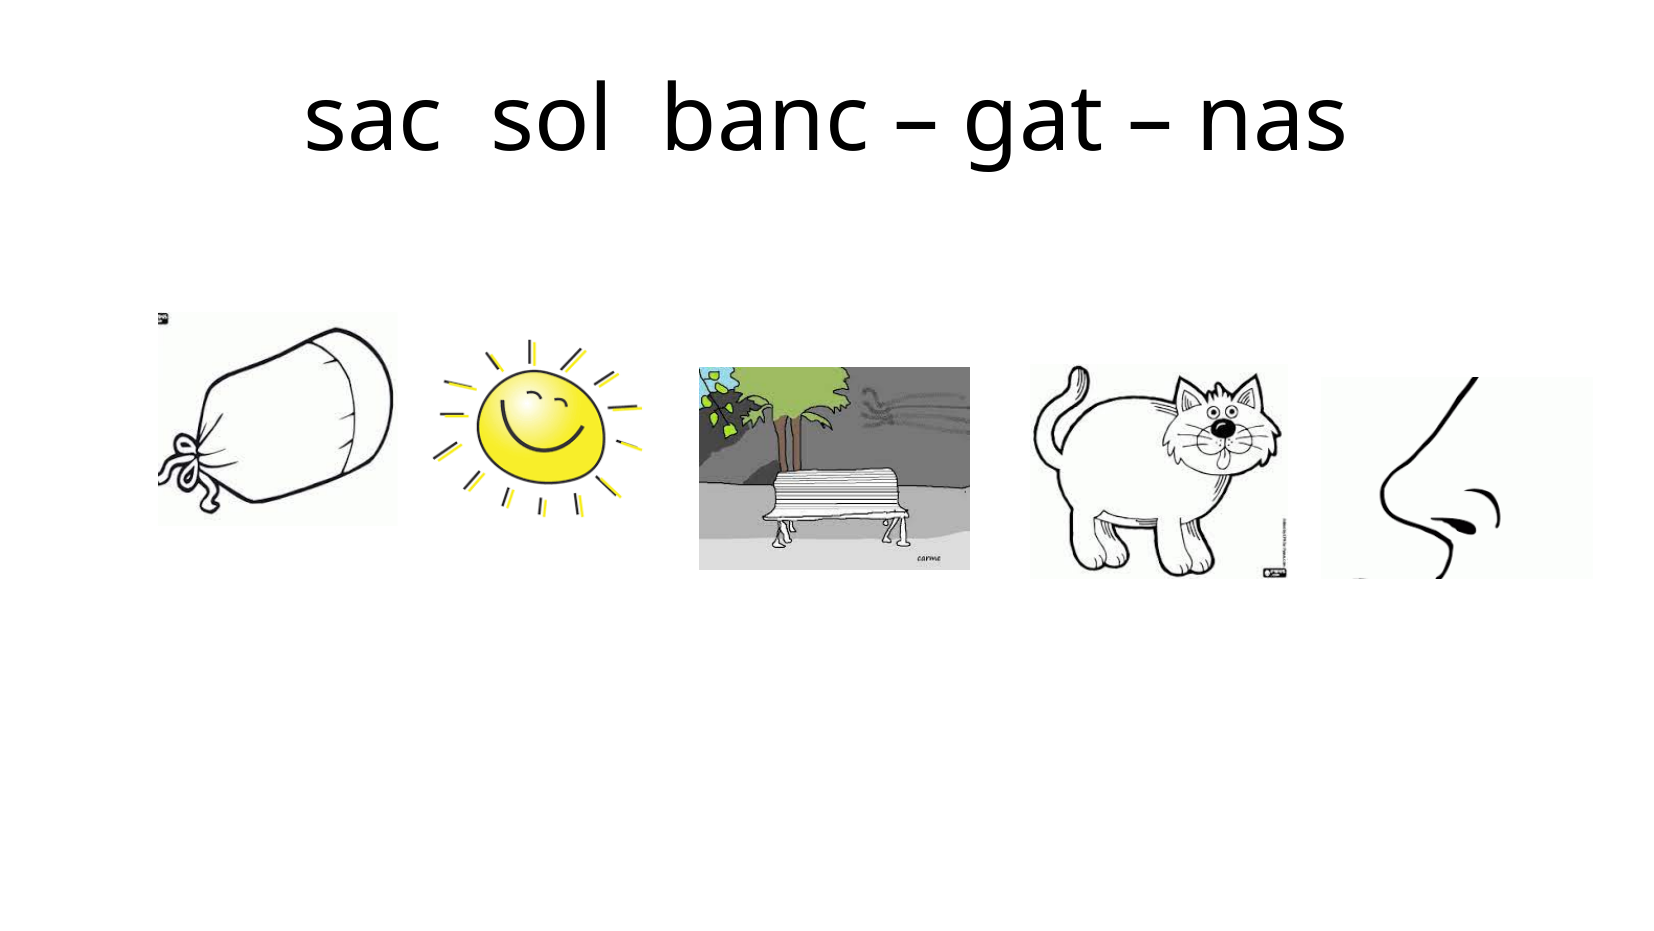

# sac sol banc – gat – nas